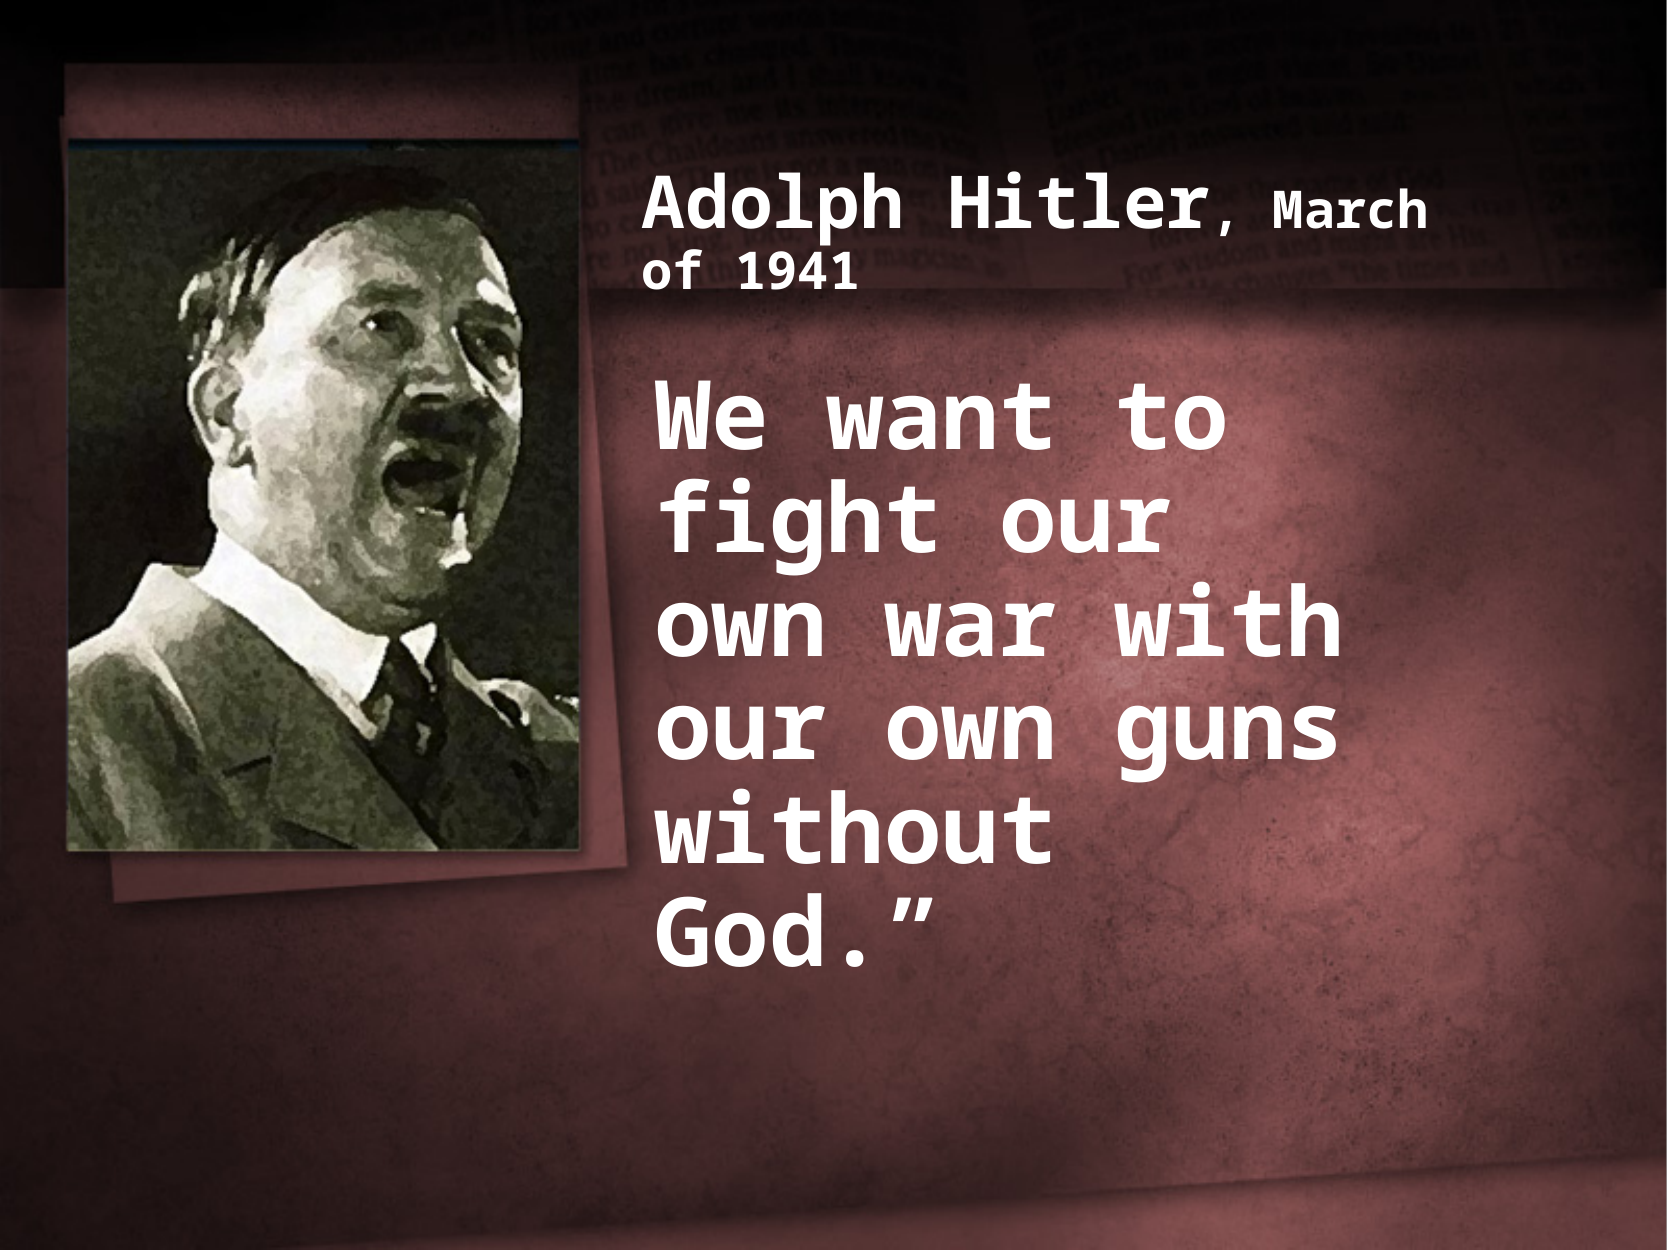

Adolph Hitler, March of 1941
We want to fight our own war with our own guns without God.”